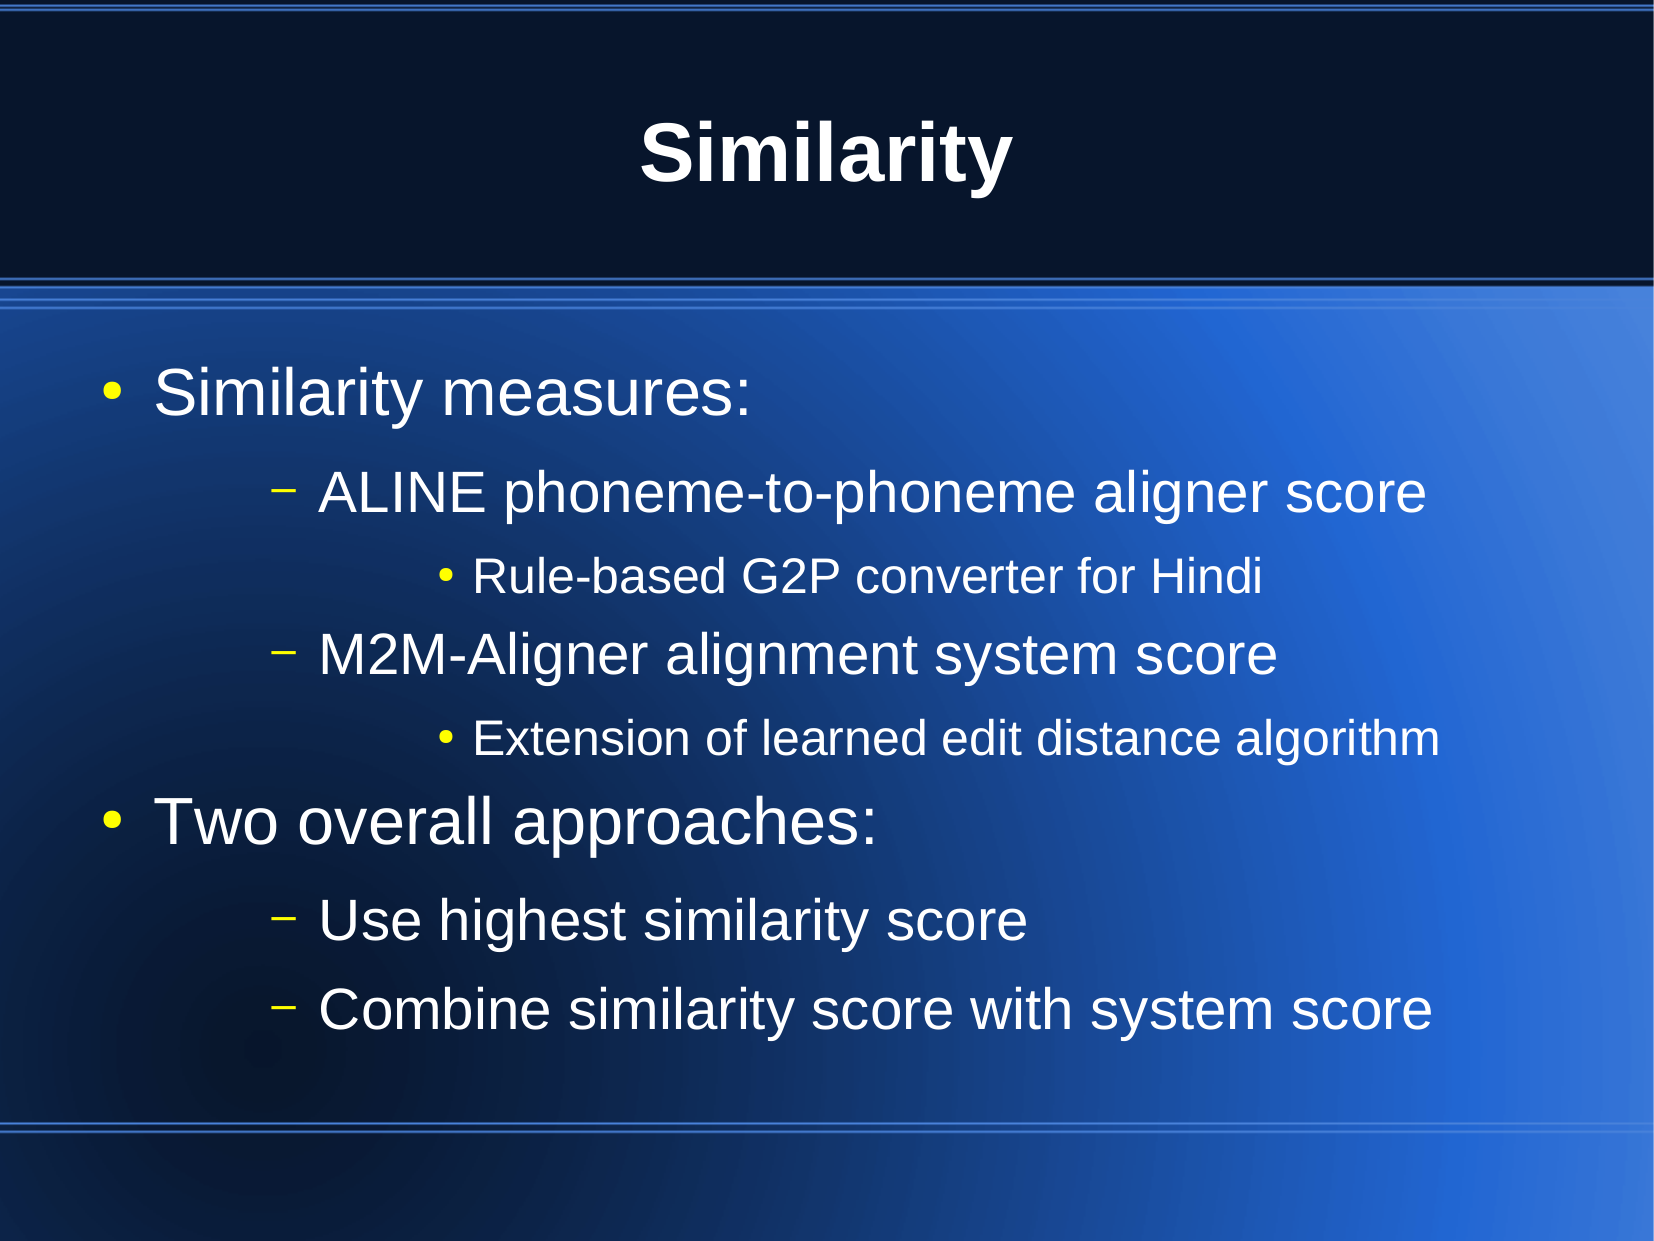

# Similarity
Similarity measures:
ALINE phoneme-to-phoneme aligner score
Rule-based G2P converter for Hindi
M2M-Aligner alignment system score
Extension of learned edit distance algorithm
Two overall approaches:
Use highest similarity score
Combine similarity score with system score